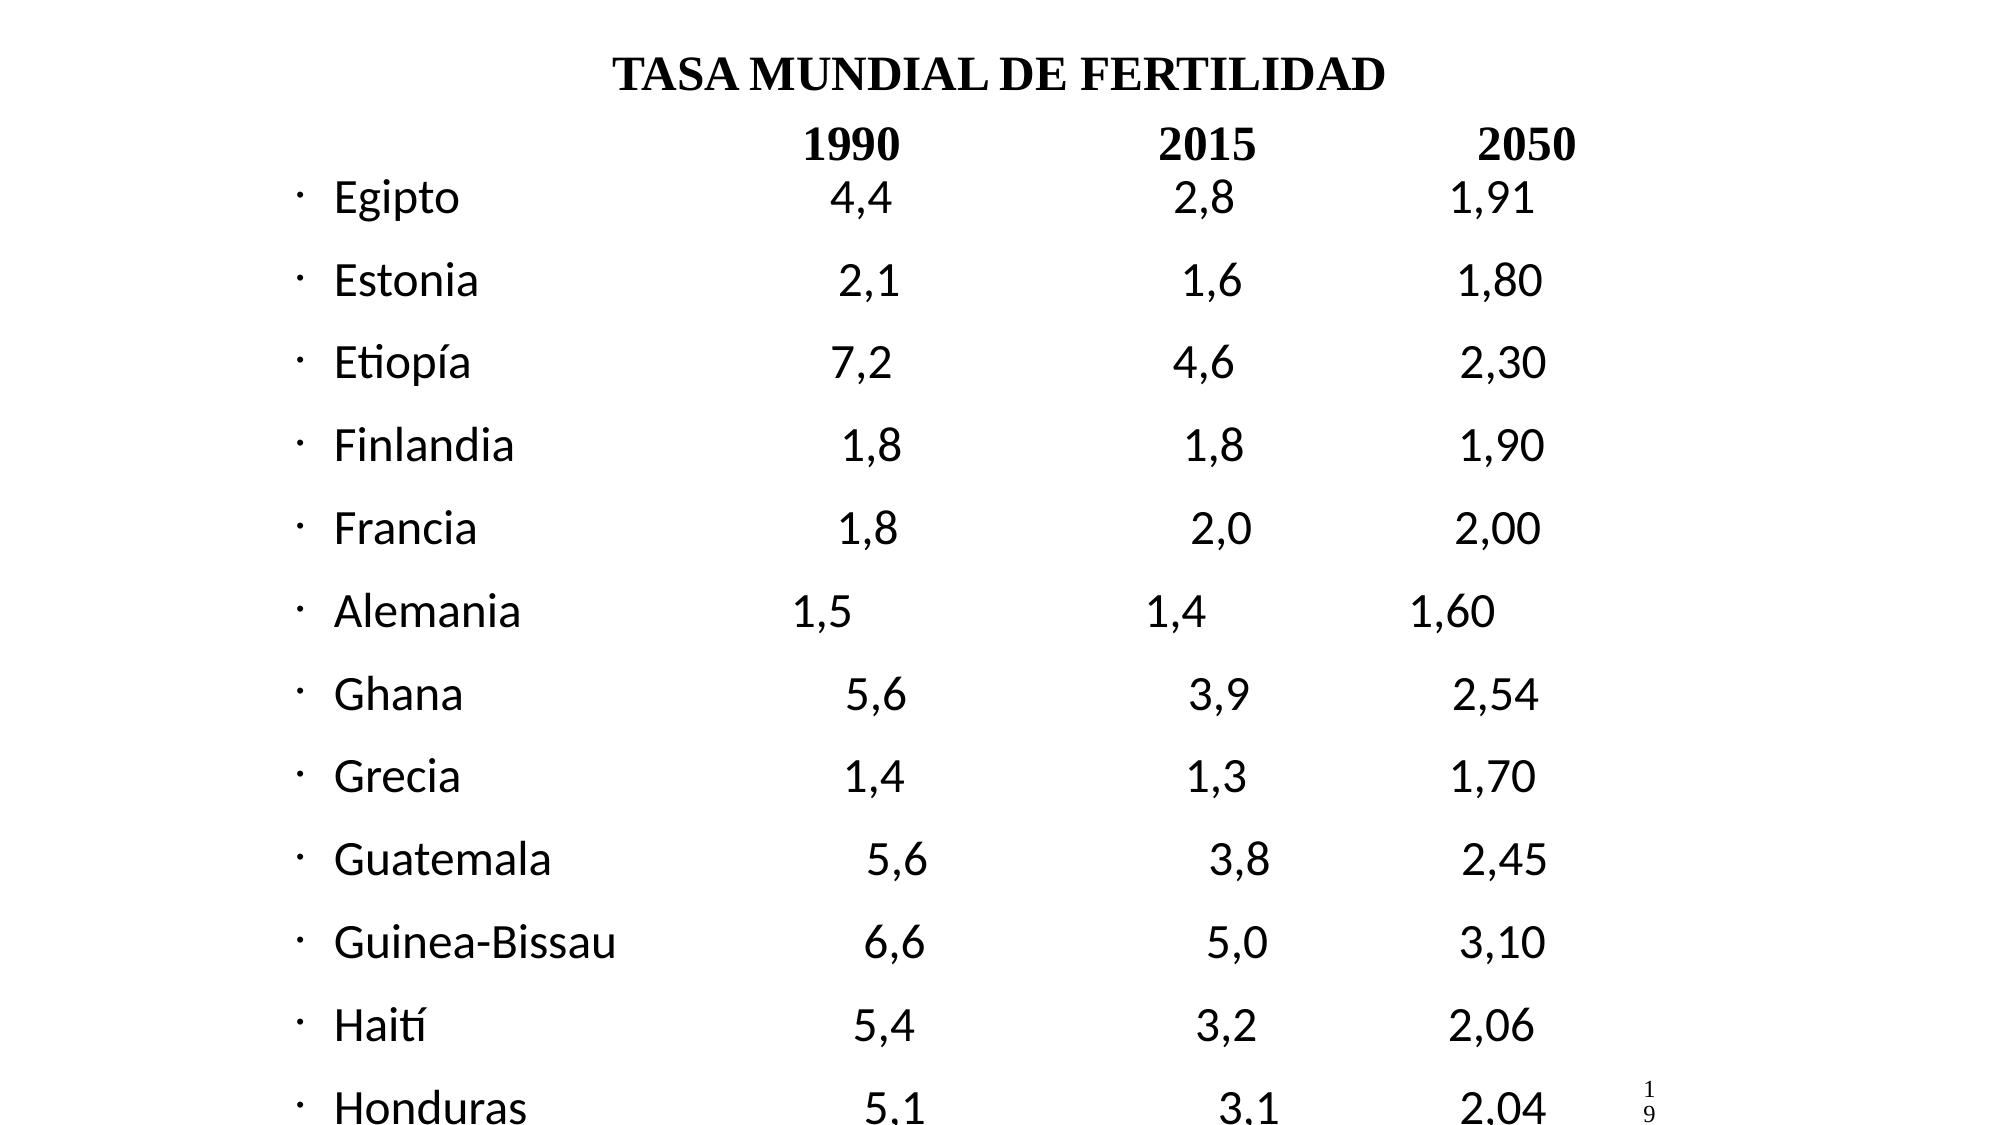

TASA MUNDIAL DE FERTILIDAD
 1990 2015 2050
# Egipto 4,4 2,8 1,91
Estonia 2,1 1,6 1,80
Etiopía 7,2 4,6 2,30
Finlandia 1,8 1,8 1,90
Francia 1,8 2,0 2,00
Alemania	 1,5 1,4 1,60
Ghana 5,6 3,9 2,54
Grecia 1,4 1,3 1,70
Guatemala 5,6 3,8 2,45
Guinea-Bissau 6,6 5,0 3,10
Haití 5,4 3,2 2,06
Honduras 5,1 3,1 2,04
Hungría 1,9 1,3 1,70